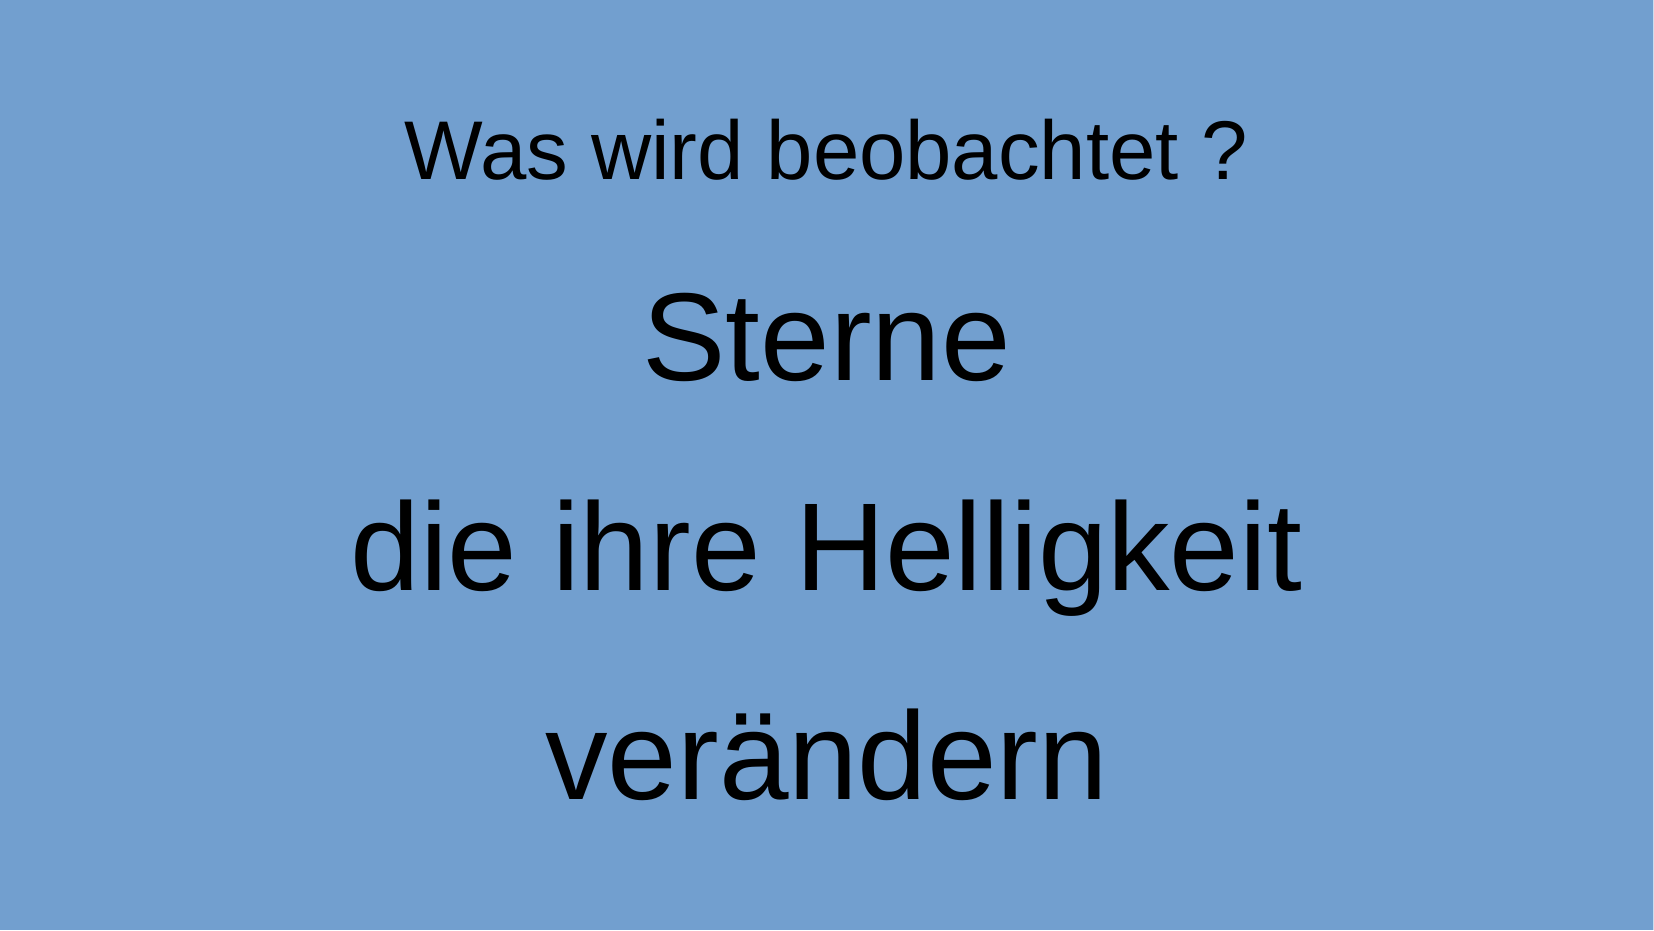

Was wird beobachtet ?
Sterne
die ihre Helligkeit
verändern